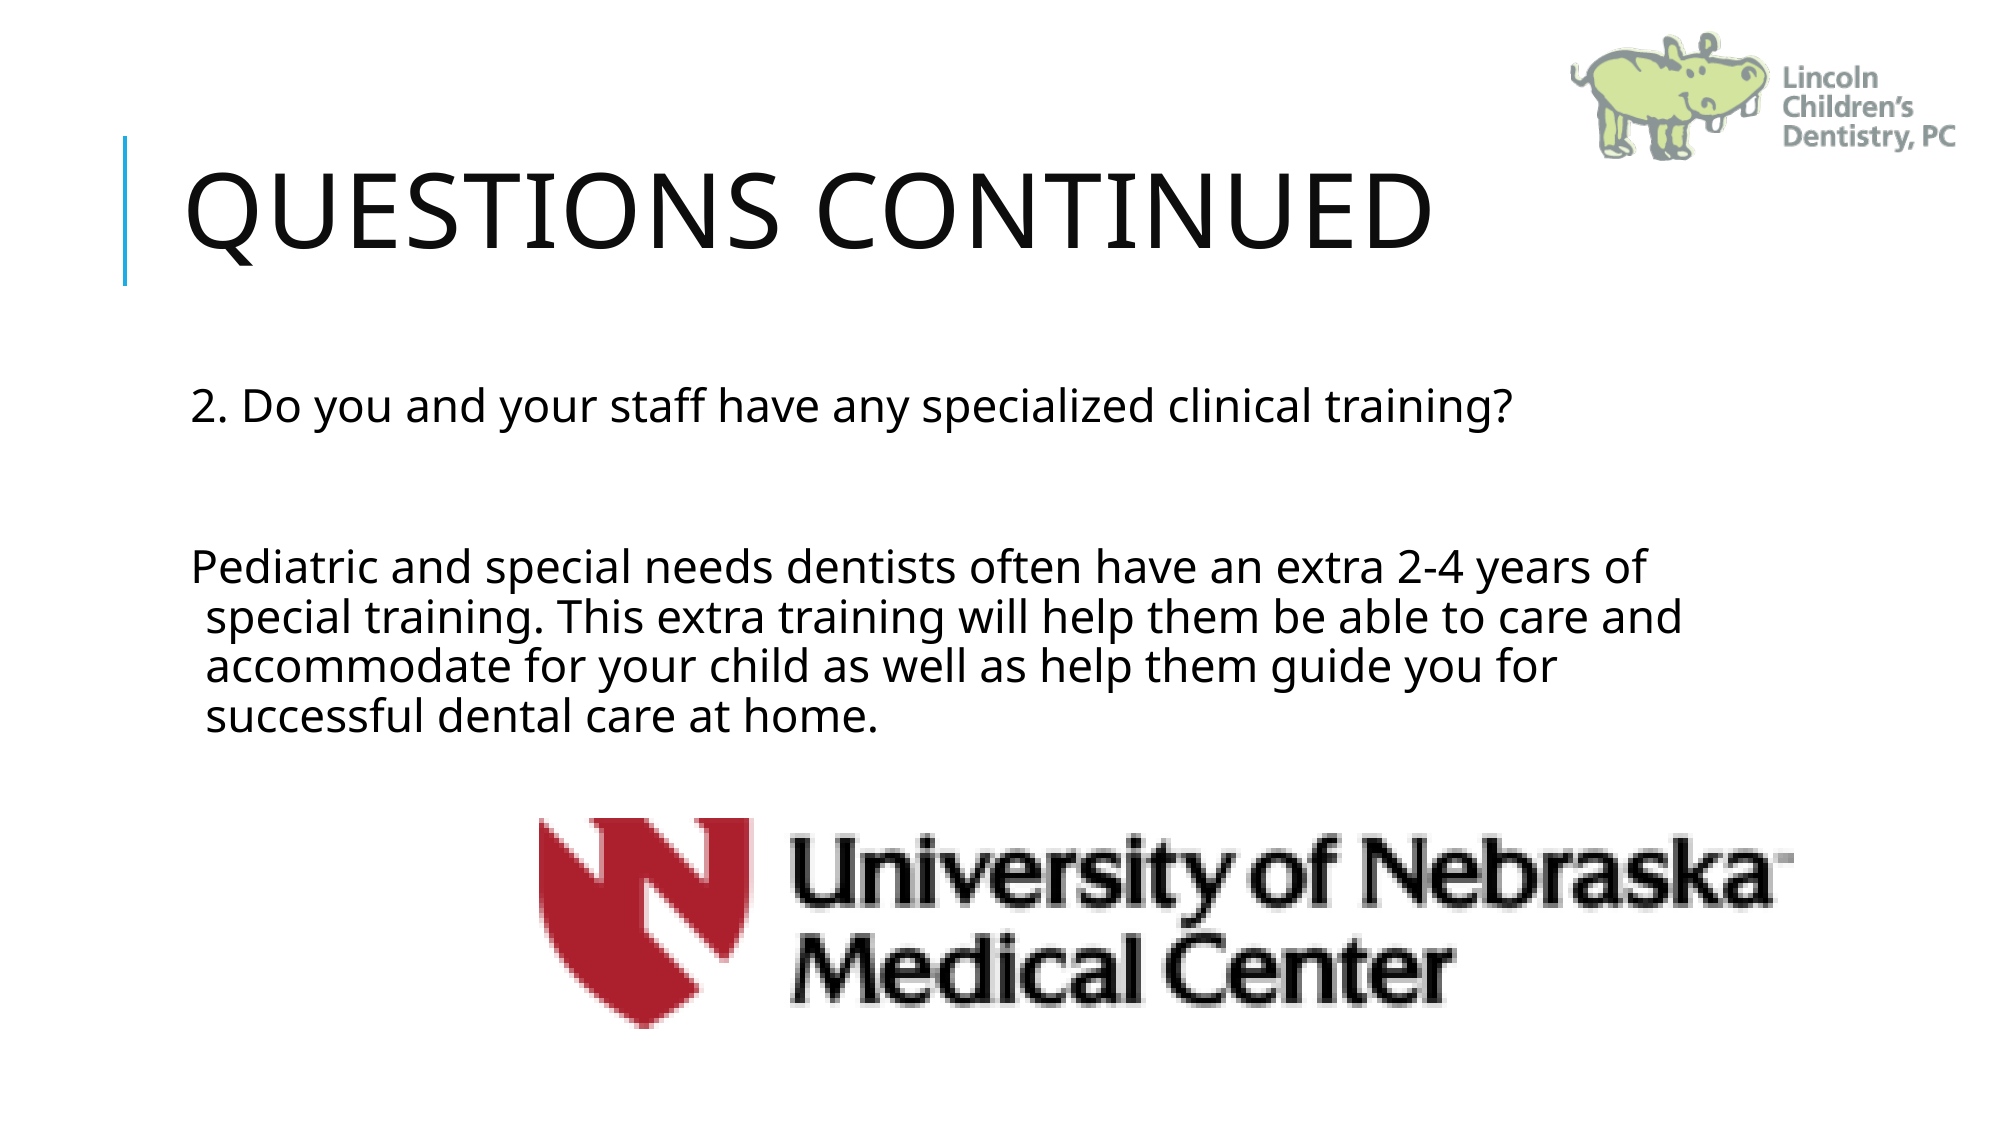

# Questions continued
2. Do you and your staff have any specialized clinical training?
Pediatric and special needs dentists often have an extra 2-4 years of special training. This extra training will help them be able to care and accommodate for your child as well as help them guide you for successful dental care at home.